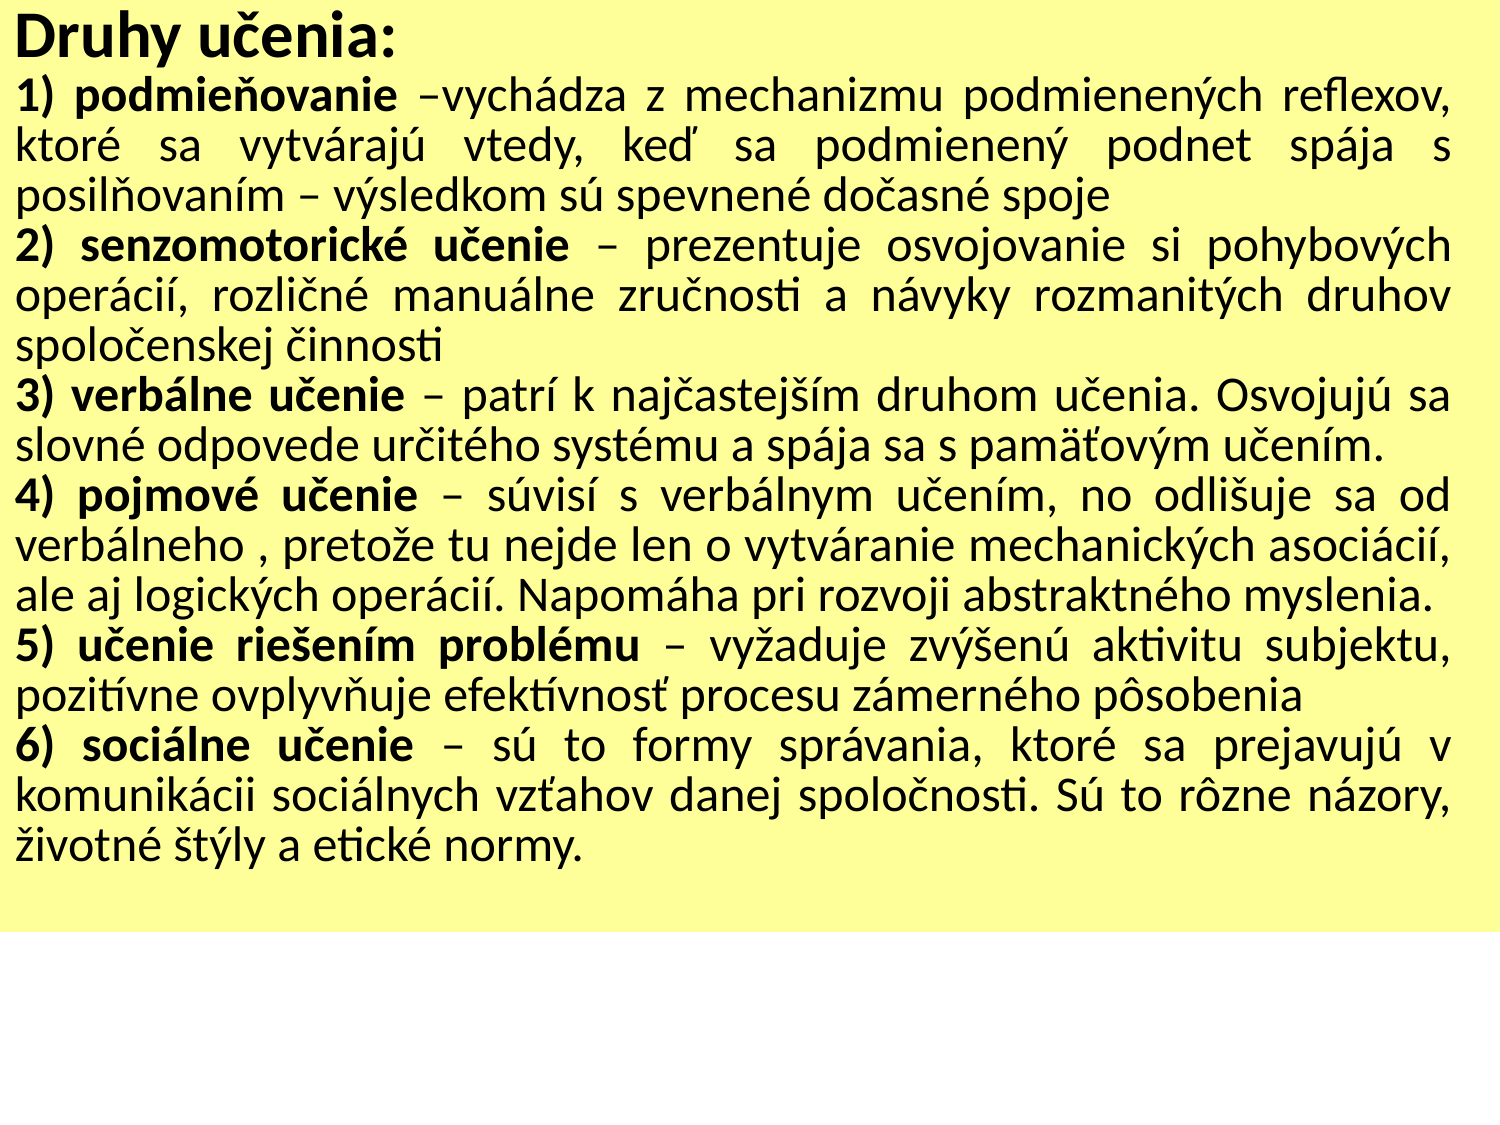

Druhy učenia:
1) podmieňovanie –vychádza z mechanizmu podmienených reflexov, ktoré sa vytvárajú vtedy, keď sa podmienený podnet spája s posilňovaním – výsledkom sú spevnené dočasné spoje
2) senzomotorické učenie – prezentuje osvojovanie si pohybových operácií, rozličné manuálne zručnosti a návyky rozmanitých druhov spoločenskej činnosti
3) verbálne učenie – patrí k najčastejším druhom učenia. Osvojujú sa slovné odpovede určitého systému a spája sa s pamäťovým učením.
4) pojmové učenie – súvisí s verbálnym učením, no odlišuje sa od verbálneho , pretože tu nejde len o vytváranie mechanických asociácií, ale aj logických operácií. Napomáha pri rozvoji abstraktného myslenia.
5) učenie riešením problému – vyžaduje zvýšenú aktivitu subjektu, pozitívne ovplyvňuje efektívnosť procesu zámerného pôsobenia
6) sociálne učenie – sú to formy správania, ktoré sa prejavujú v komunikácii sociálnych vzťahov danej spoločnosti. Sú to rôzne názory, životné štýly a etické normy.
2